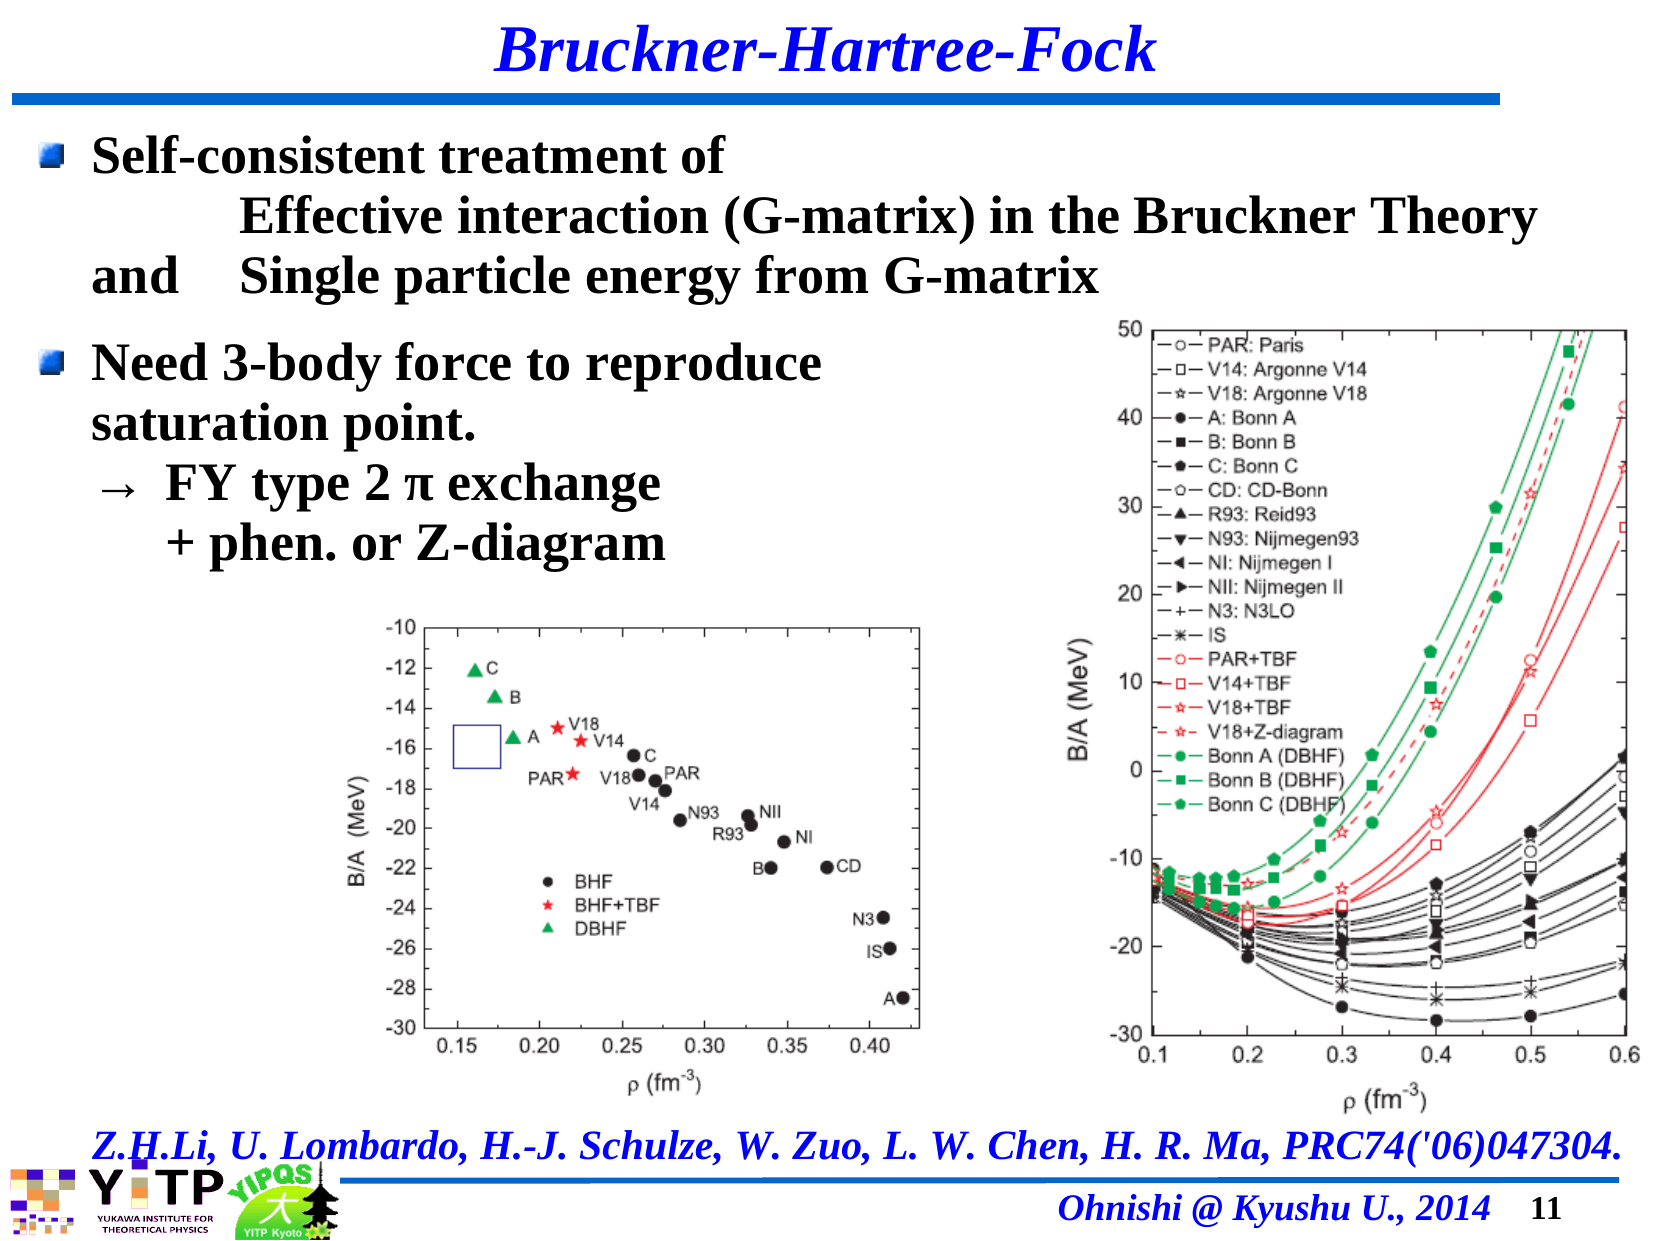

# Bruckner-Hartree-Fock
Self-consistent treatment of
		Effective interaction (G-matrix) in the Bruckner Theory
and	Single particle energy from G-matrix
Need 3-body force to reproduce
saturation point.
→	FY type 2 π exchange
	+ phen. or Z-diagram
Z.H.Li, U. Lombardo, H.-J. Schulze, W. Zuo, L. W. Chen, H. R. Ma, PRC74('06)047304.